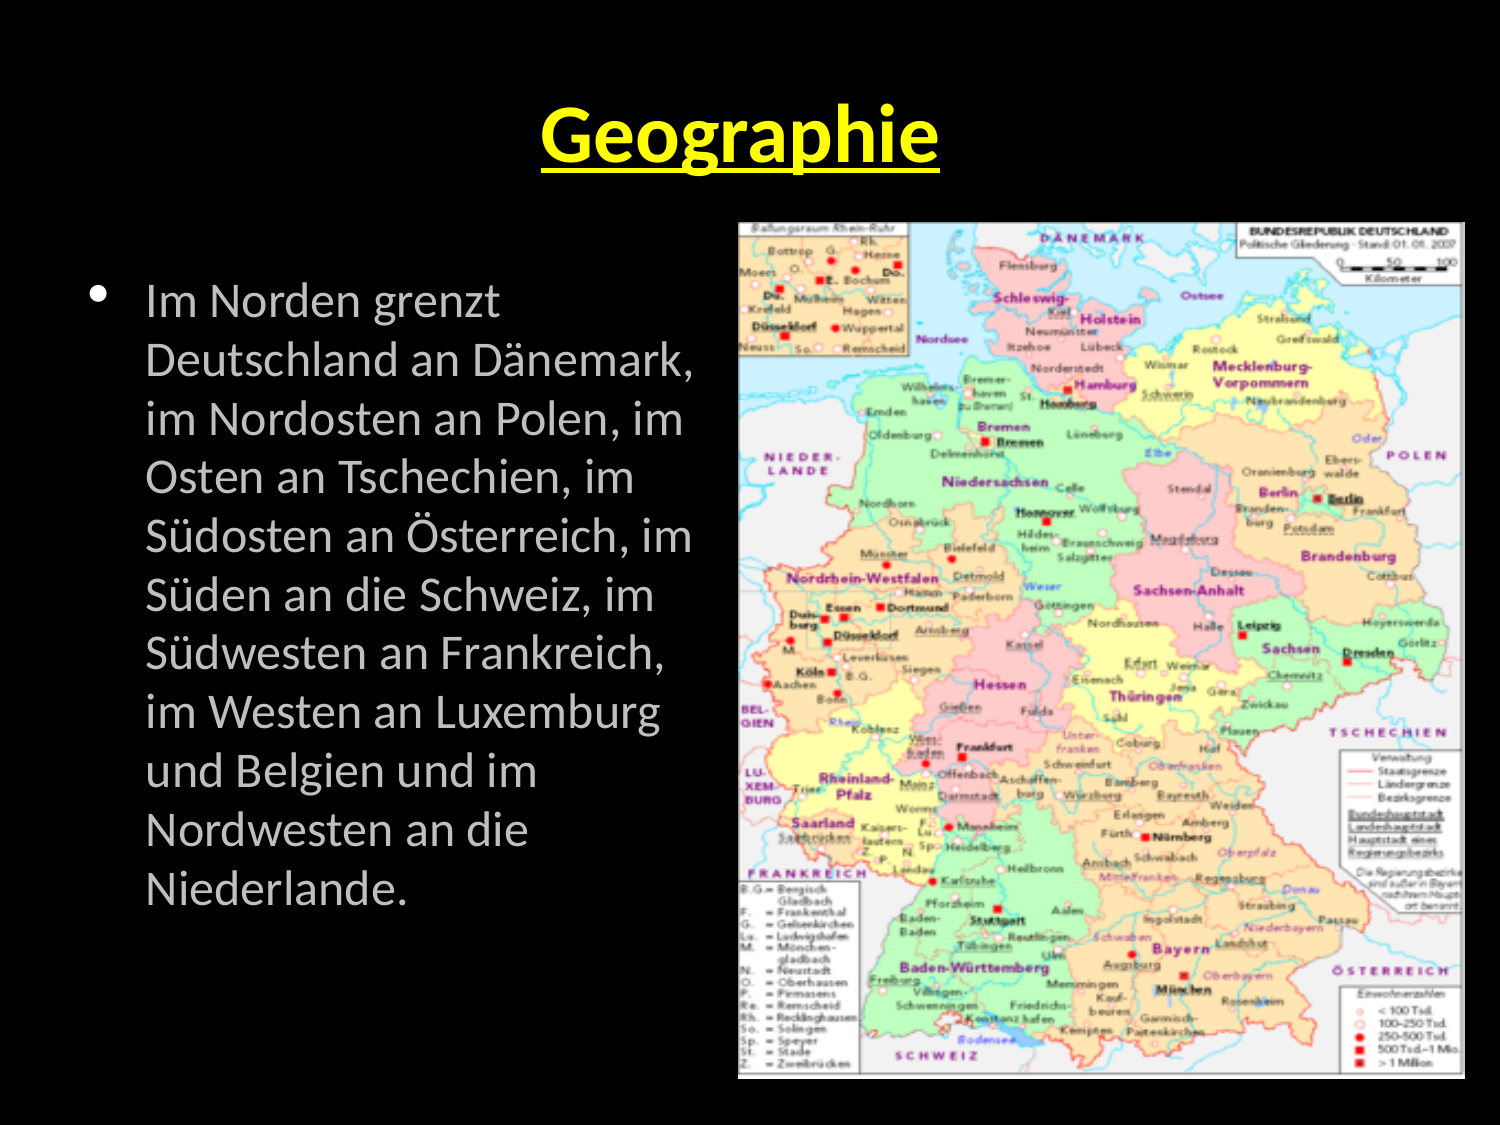

# Geographie
Im Norden grenzt Deutschland an Dänemark, im Nordosten an Polen, im Osten an Tschechien, im Südosten an Österreich, im Süden an die Schweiz, im Südwesten an Frankreich, im Westen an Luxemburg und Belgien und im Nordwesten an die Niederlande.